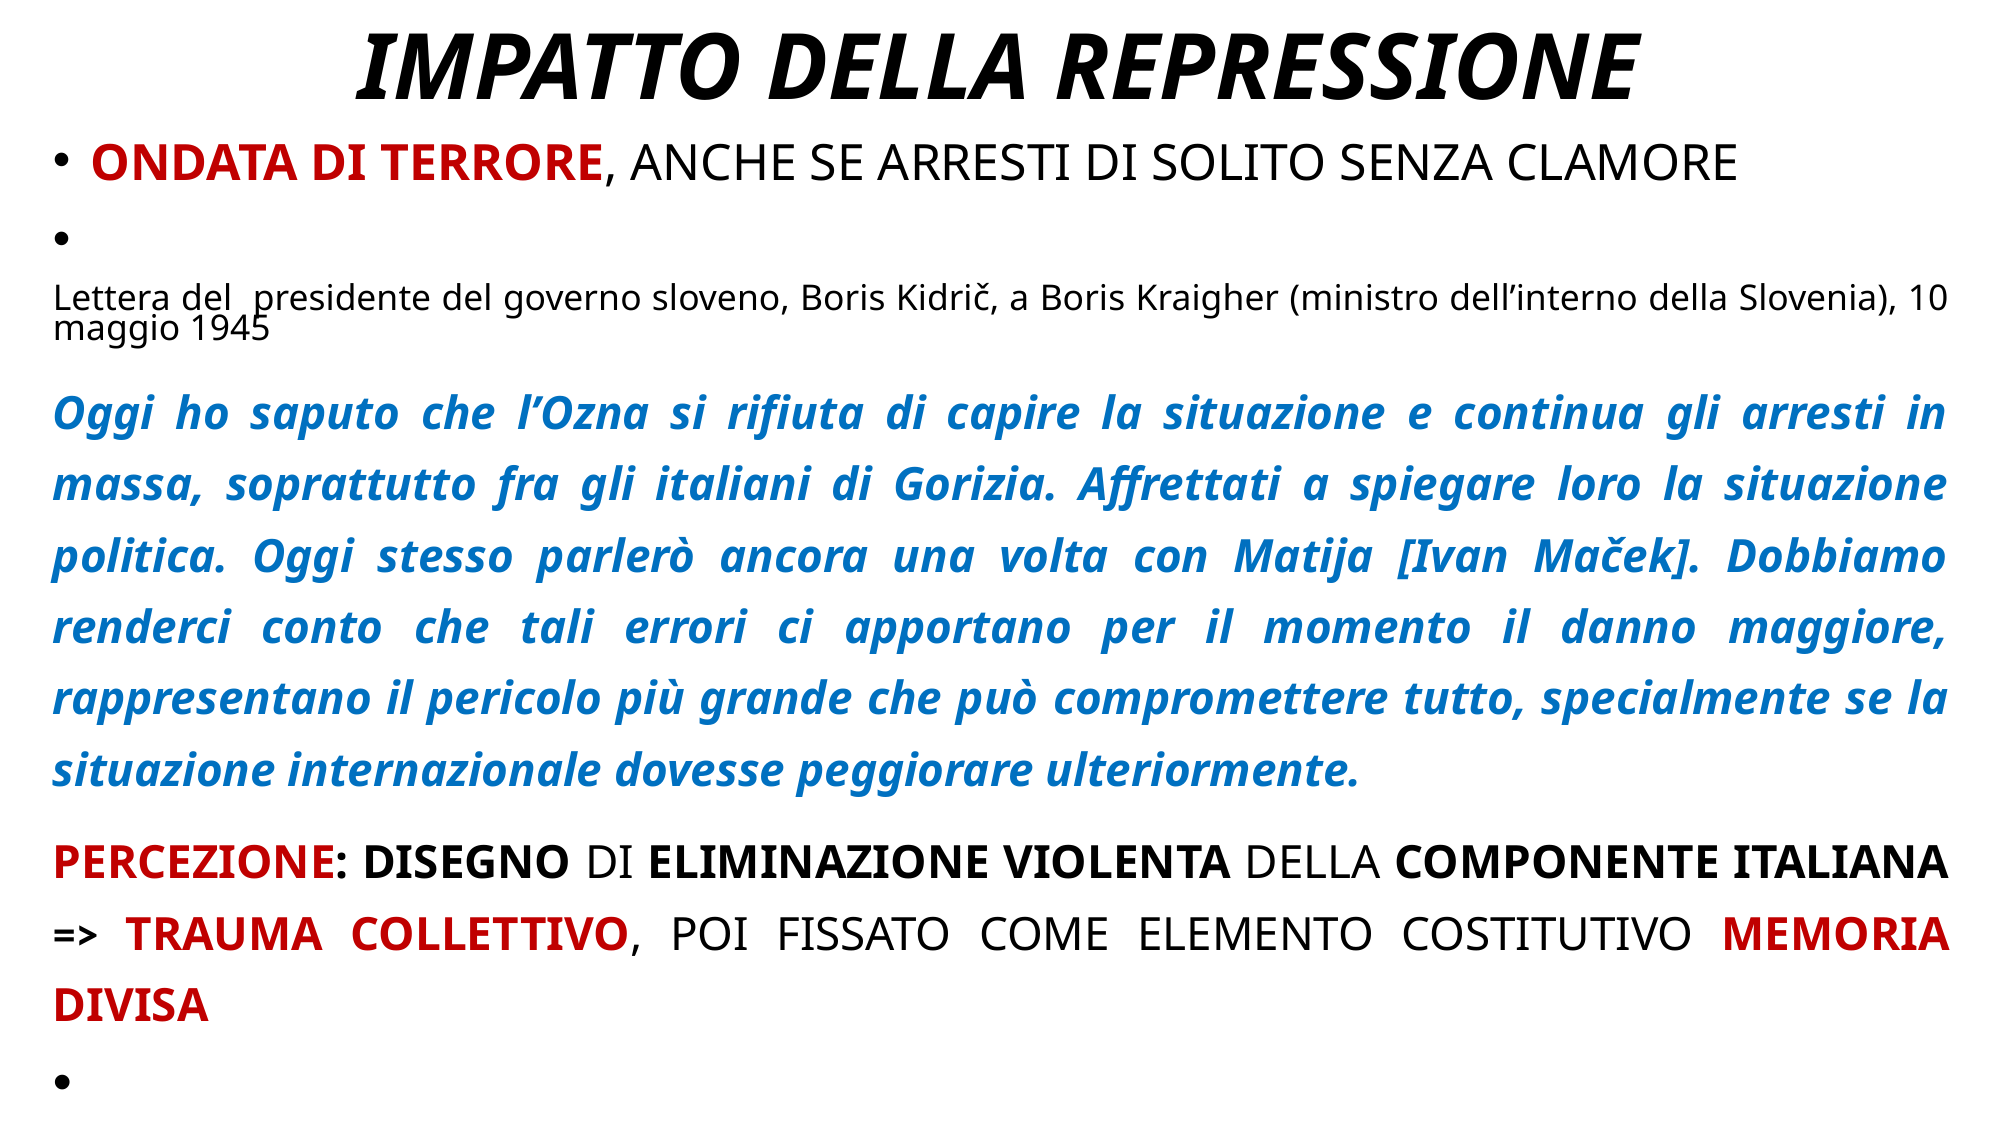

# IMPATTO DELLA REPRESSIONE
ONDATA DI TERRORE, ANCHE SE ARRESTI DI SOLITO SENZA CLAMORE
Lettera del presidente del governo sloveno, Boris Kidrič, a Boris Kraigher (ministro dell’interno della Slovenia), 10 maggio 1945
Oggi ho saputo che l’Ozna si rifiuta di capire la situazione e continua gli arresti in massa, soprattutto fra gli italiani di Gorizia. Affrettati a spiegare loro la situazione politica. Oggi stesso parlerò ancora una volta con Matija [Ivan Maček]. Dobbiamo renderci conto che tali errori ci apportano per il momento il danno maggiore, rappresentano il pericolo più grande che può compromettere tutto, specialmente se la situazione internazionale dovesse peggiorare ulteriormente.
PERCEZIONE: DISEGNO DI ELIMINAZIONE VIOLENTA DELLA COMPONENTE ITALIANA => TRAUMA COLLETTIVO, POI FISSATO COME ELEMENTO COSTITUTIVO MEMORIA DIVISA